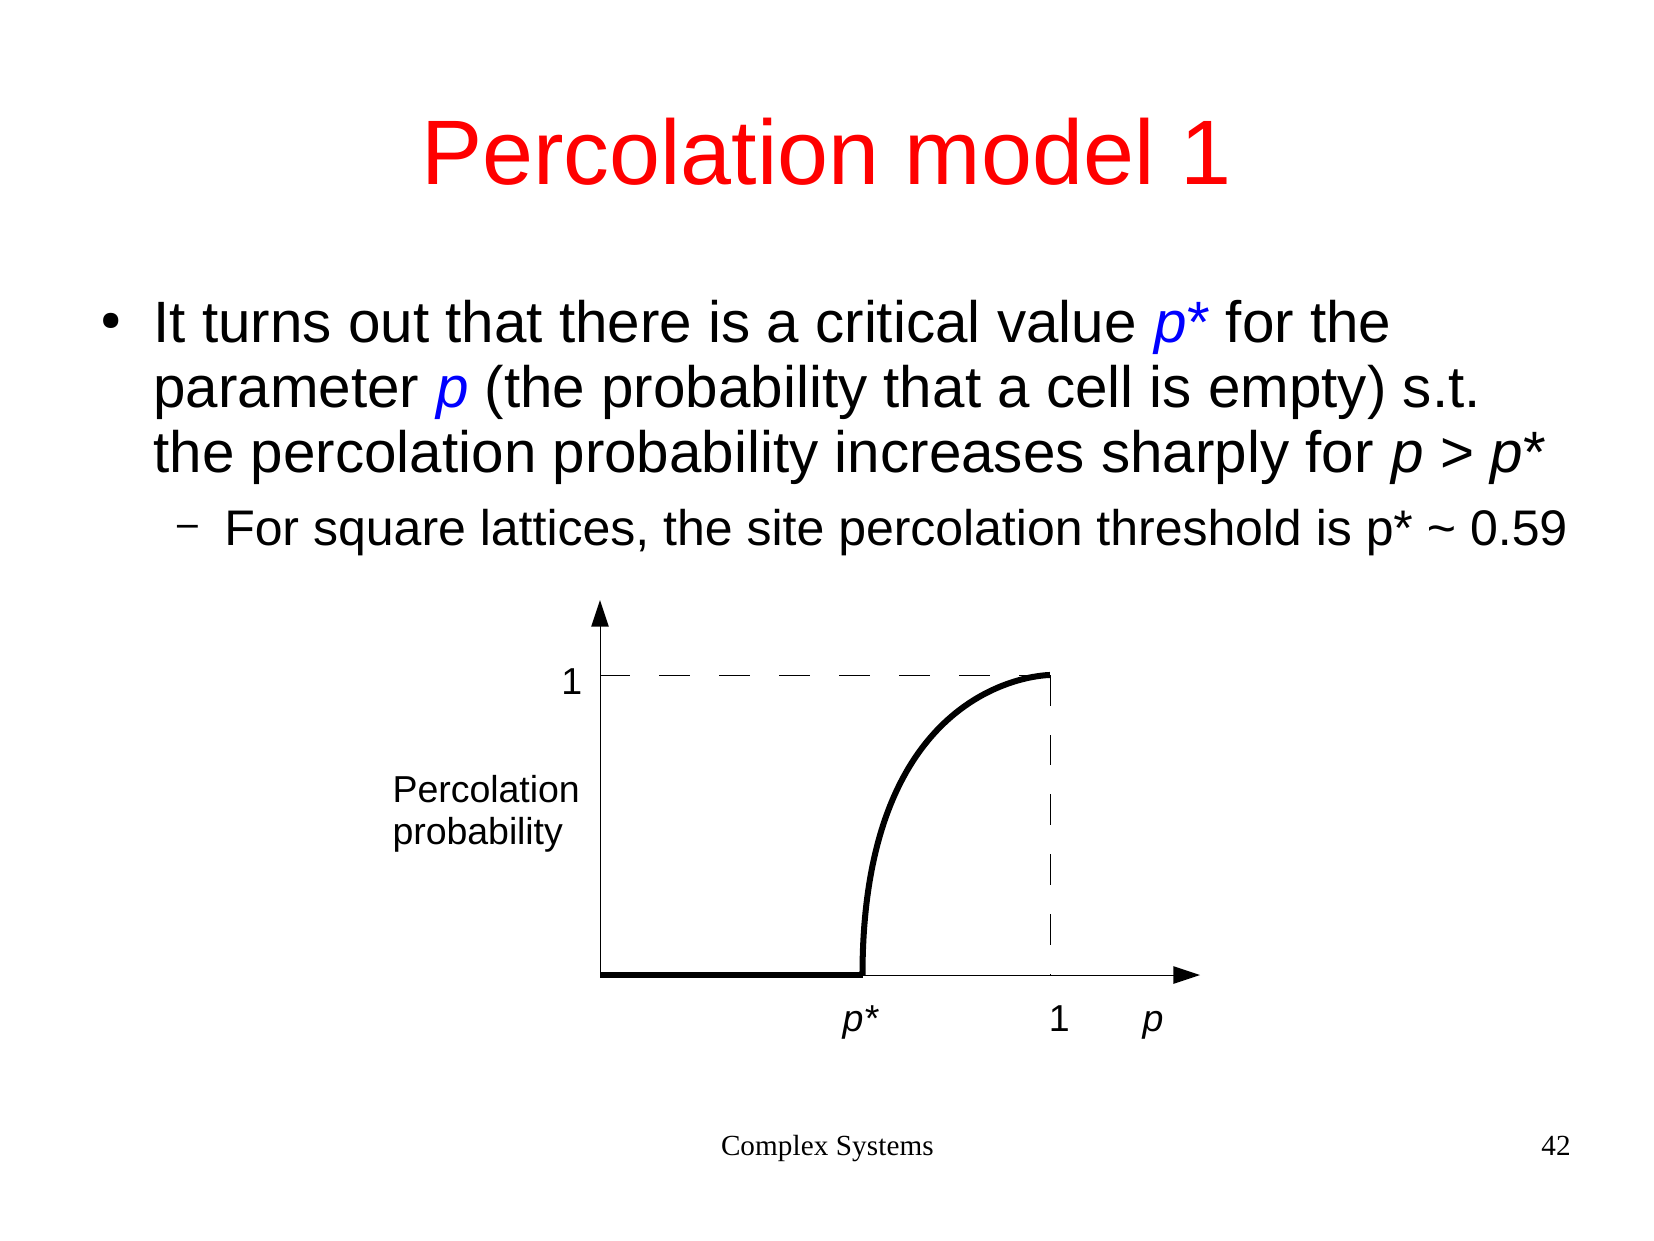

# Percolation model 1
It turns out that there is a critical value p* for the parameter p (the probability that a cell is empty) s.t. the percolation probability increases sharply for p > p*
For square lattices, the site percolation threshold is p* ~ 0.59
1
Percolation
probability
p*
1
p
Complex Systems
42